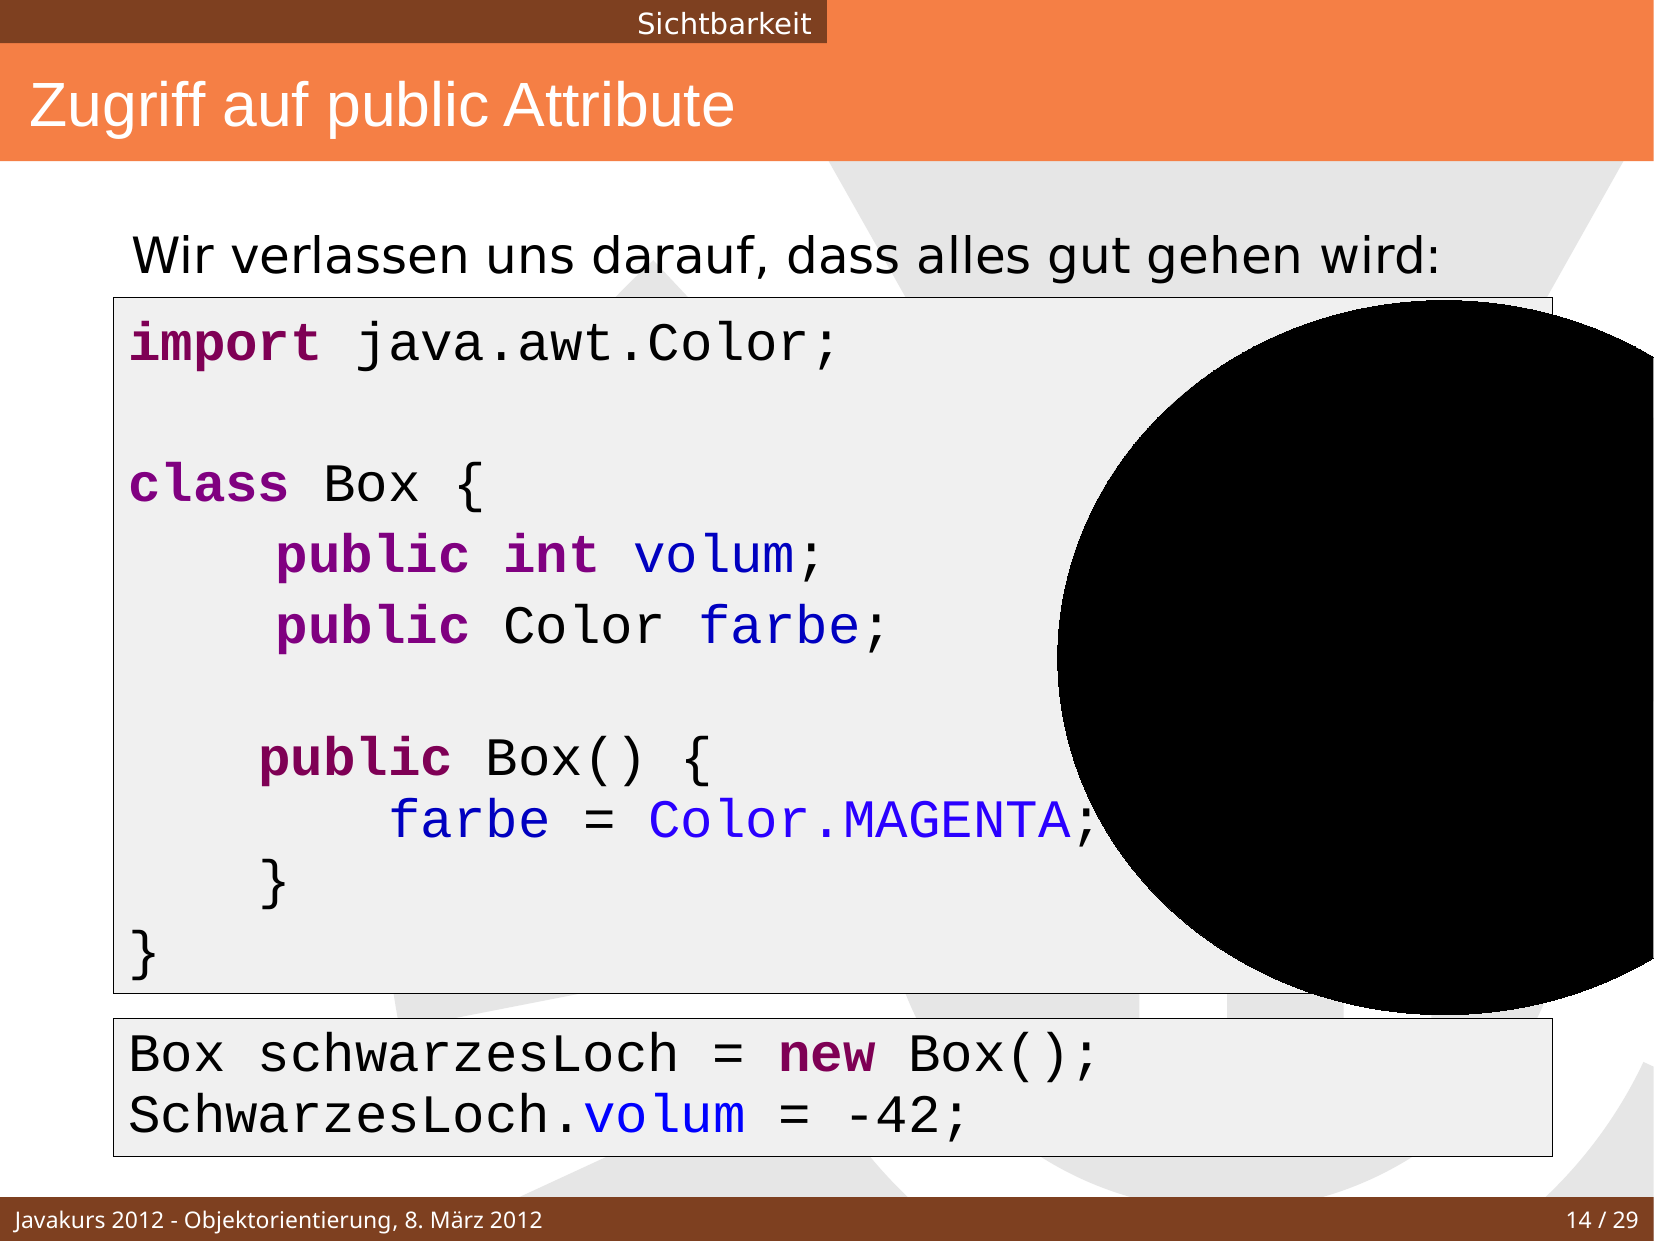

Sichtbarkeit
# Zugriff auf public Attribute
Wir verlassen uns darauf, dass alles gut gehen wird:
import java.awt.Color;
class Box {
		public int volum;
		public Color farbe;
 public Box() {
 farbe = Color.MAGENTA;
 }
}
Box schwarzesLoch = new Box();
SchwarzesLoch.volum = -42;